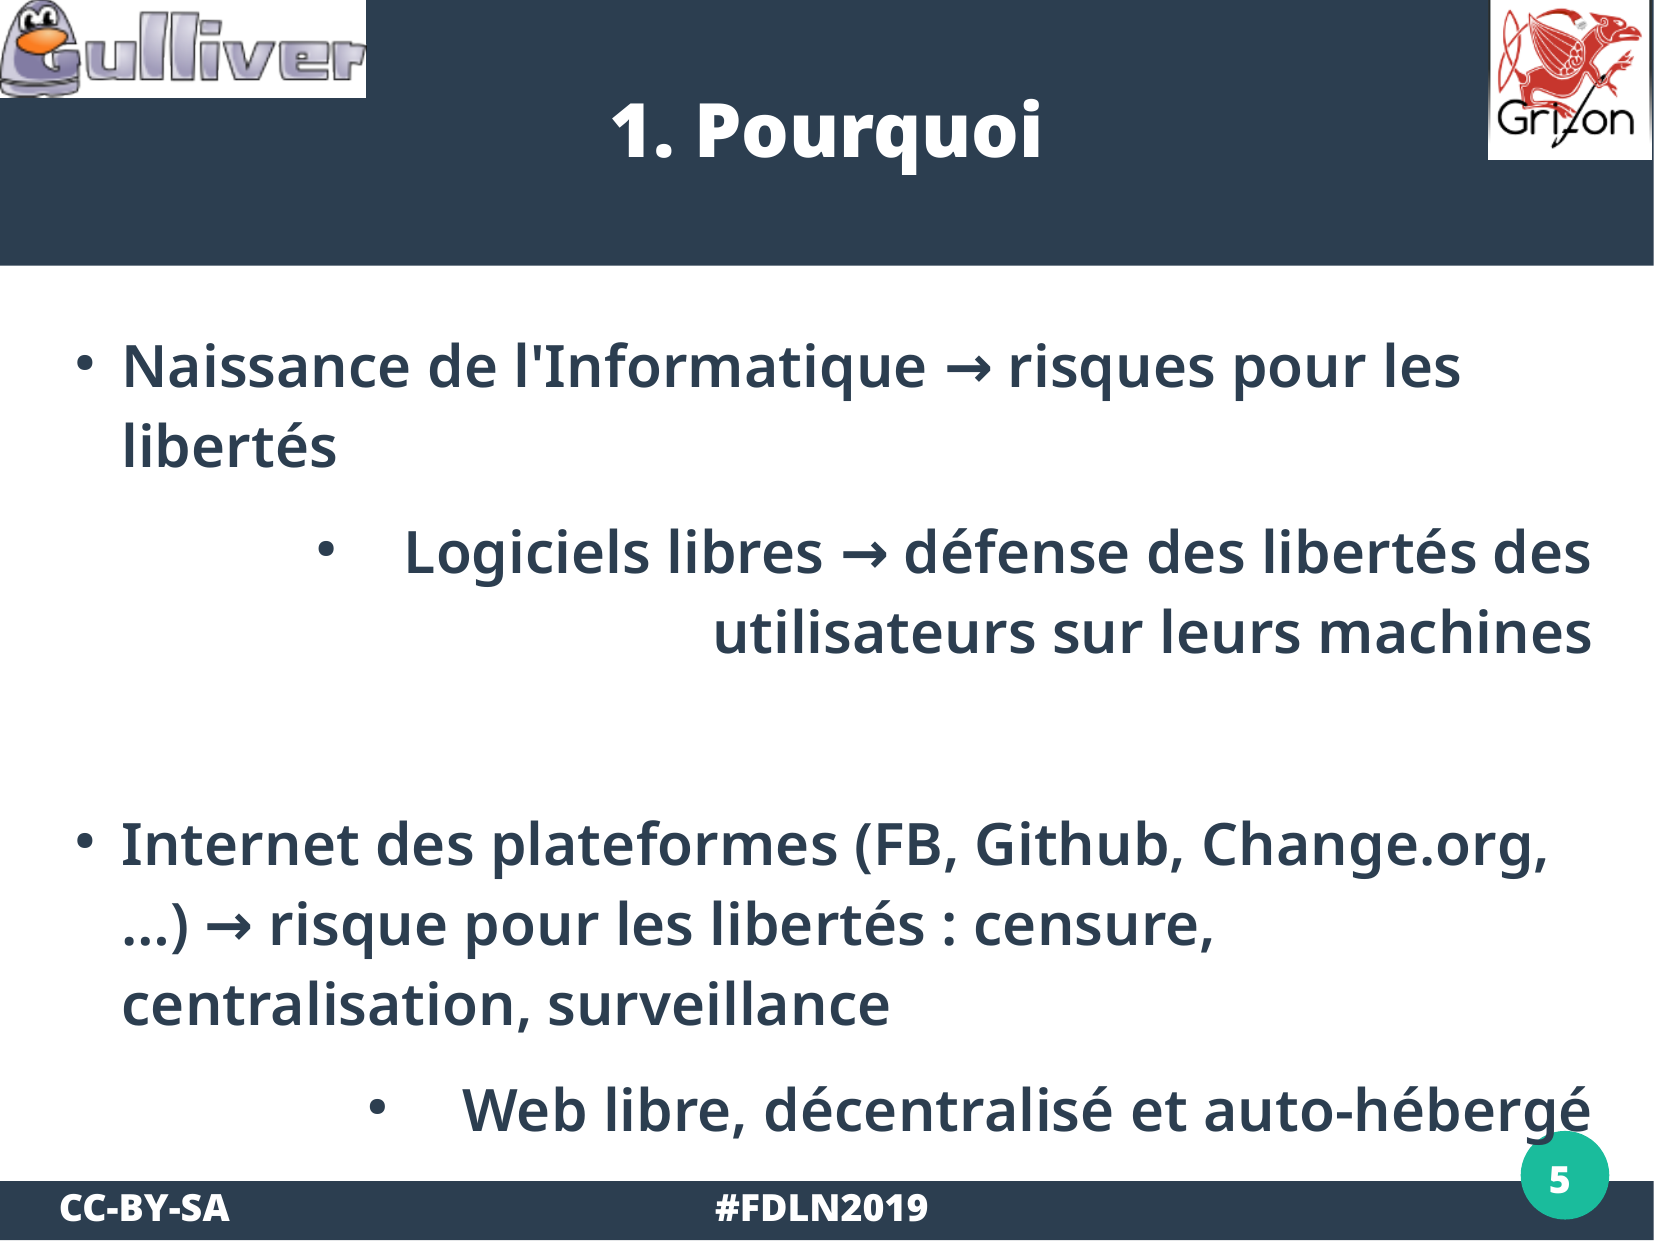

# 1. Pourquoi
Naissance de l'Informatique → risques pour les libertés
Logiciels libres → défense des libertés des utilisateurs sur leurs machines
Internet des plateformes (FB, Github, Change.org, …) → risque pour les libertés : censure, centralisation, surveillance
Web libre, décentralisé et auto-hébergé
5